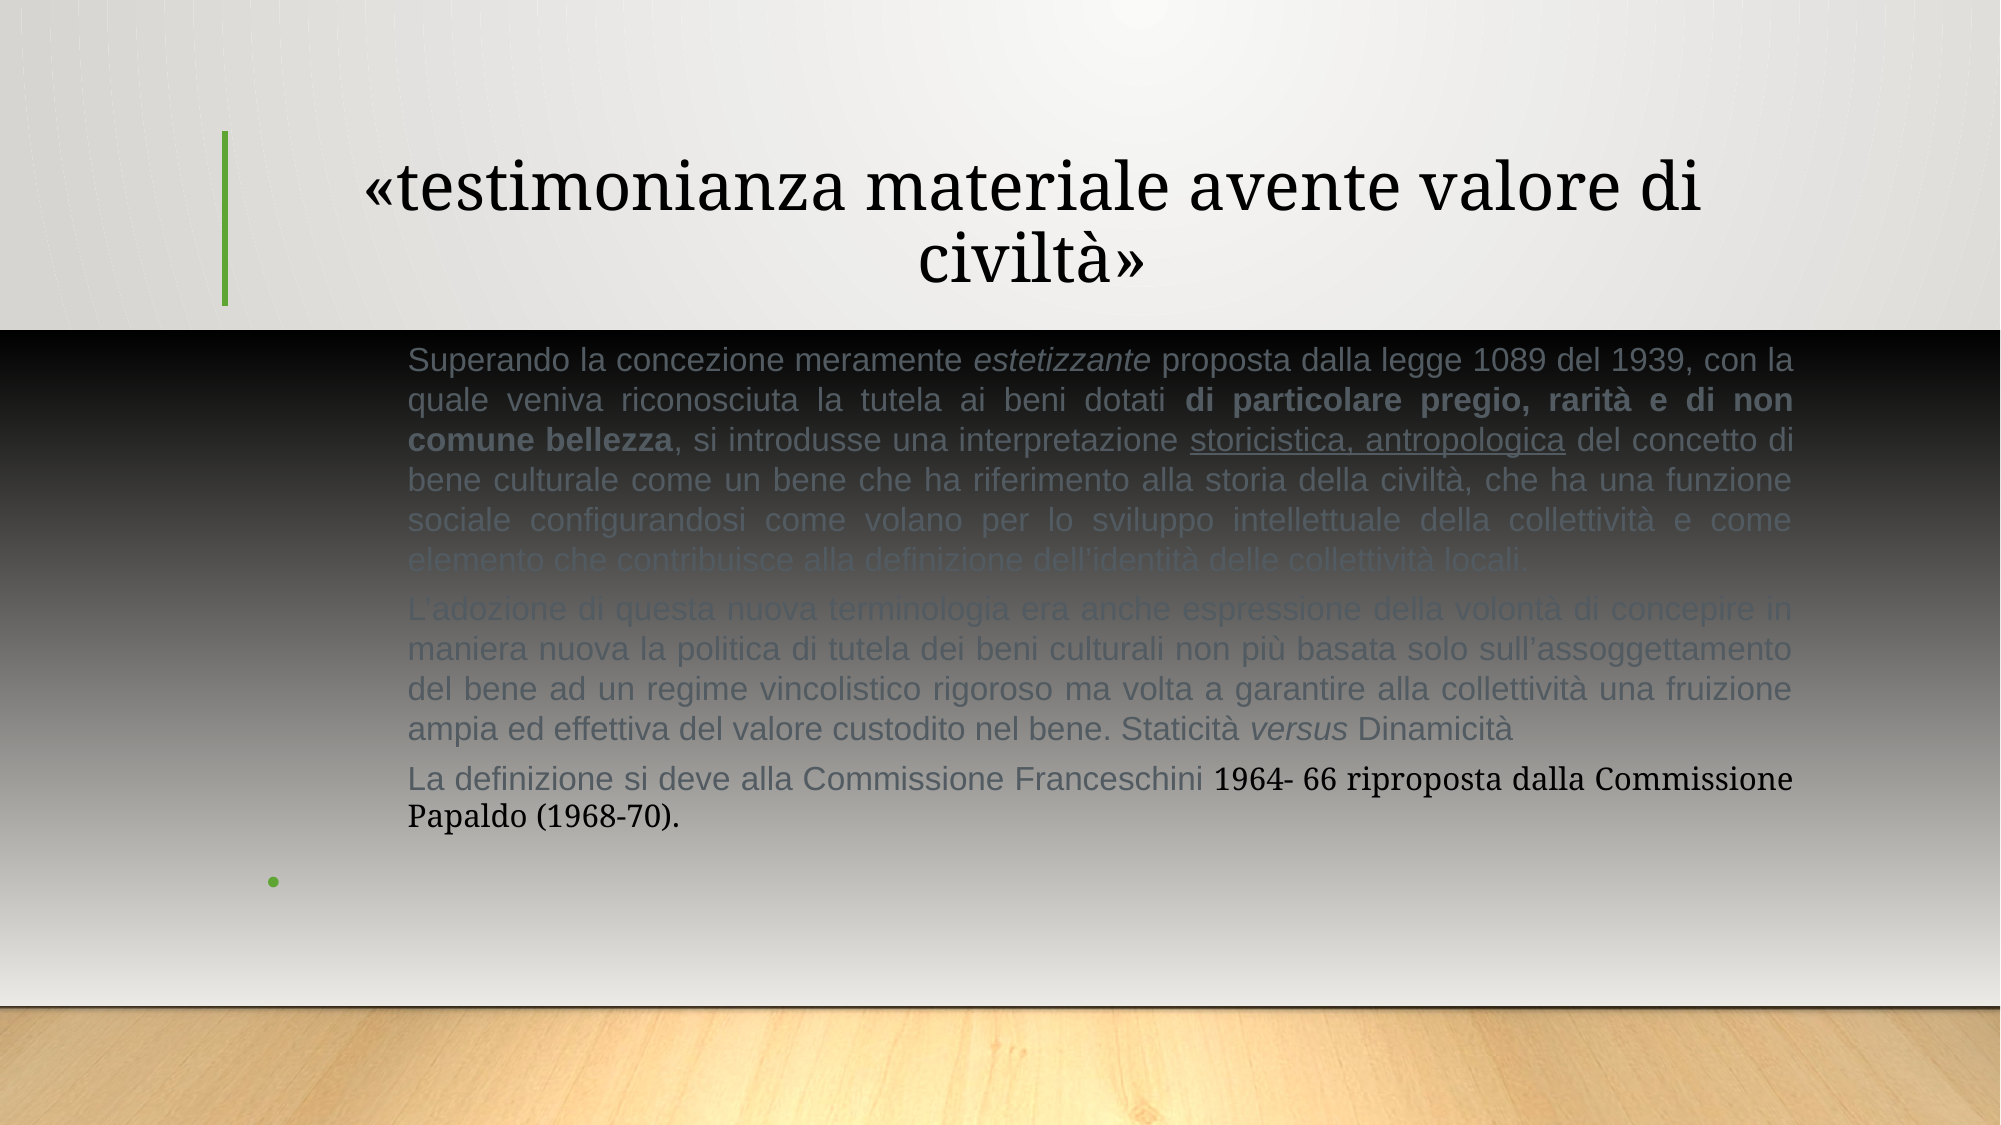

# «testimonianza materiale avente valore di civiltà»
Superando la concezione meramente estetizzante proposta dalla legge 1089 del 1939, con la quale veniva riconosciuta la tutela ai beni dotati di particolare pregio, rarità e di non comune bellezza, si introdusse una interpretazione storicistica, antropologica del concetto di bene culturale come un bene che ha riferimento alla storia della civiltà, che ha una funzione sociale configurandosi come volano per lo sviluppo intellettuale della collettività e come elemento che contribuisce alla definizione dell’identità delle collettività locali.
L’adozione di questa nuova terminologia era anche espressione della volontà di concepire in maniera nuova la politica di tutela dei beni culturali non più basata solo sull’assoggettamento del bene ad un regime vincolistico rigoroso ma volta a garantire alla collettività una fruizione ampia ed effettiva del valore custodito nel bene. Staticità versus Dinamicità
La definizione si deve alla Commissione Franceschini 1964- 66 riproposta dalla Commissione Papaldo (1968-70).